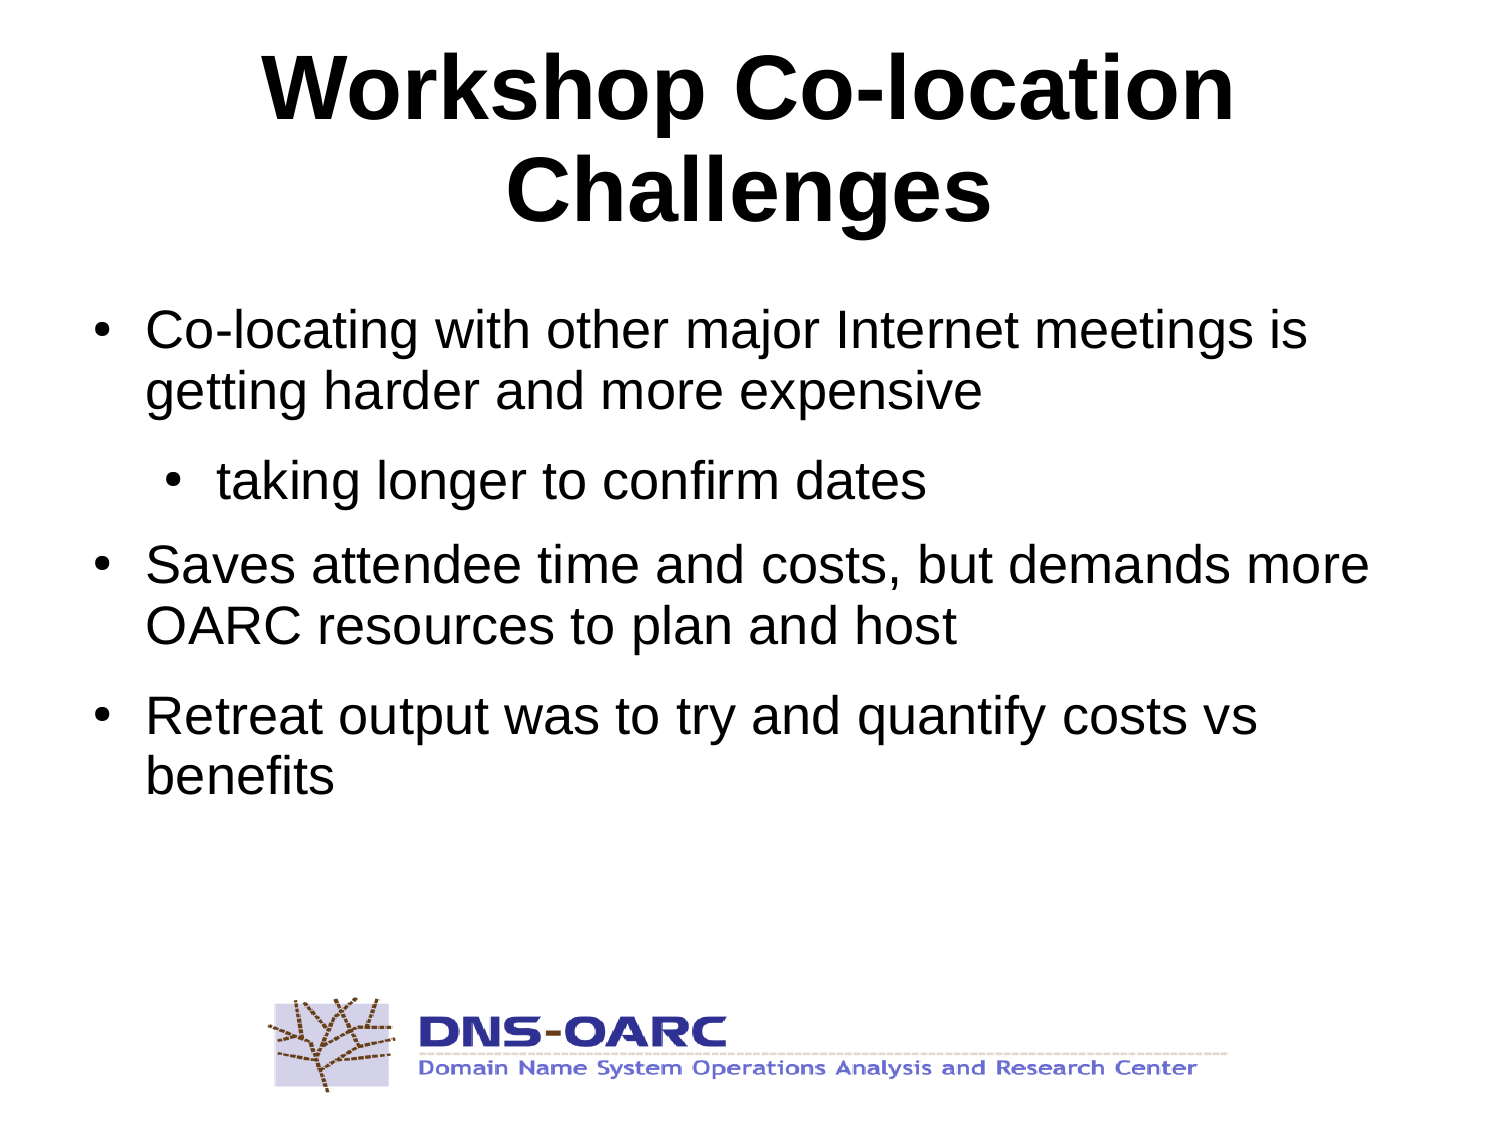

# Workshop Co-location Challenges
Co-locating with other major Internet meetings is getting harder and more expensive
taking longer to confirm dates
Saves attendee time and costs, but demands more OARC resources to plan and host
Retreat output was to try and quantify costs vs benefits